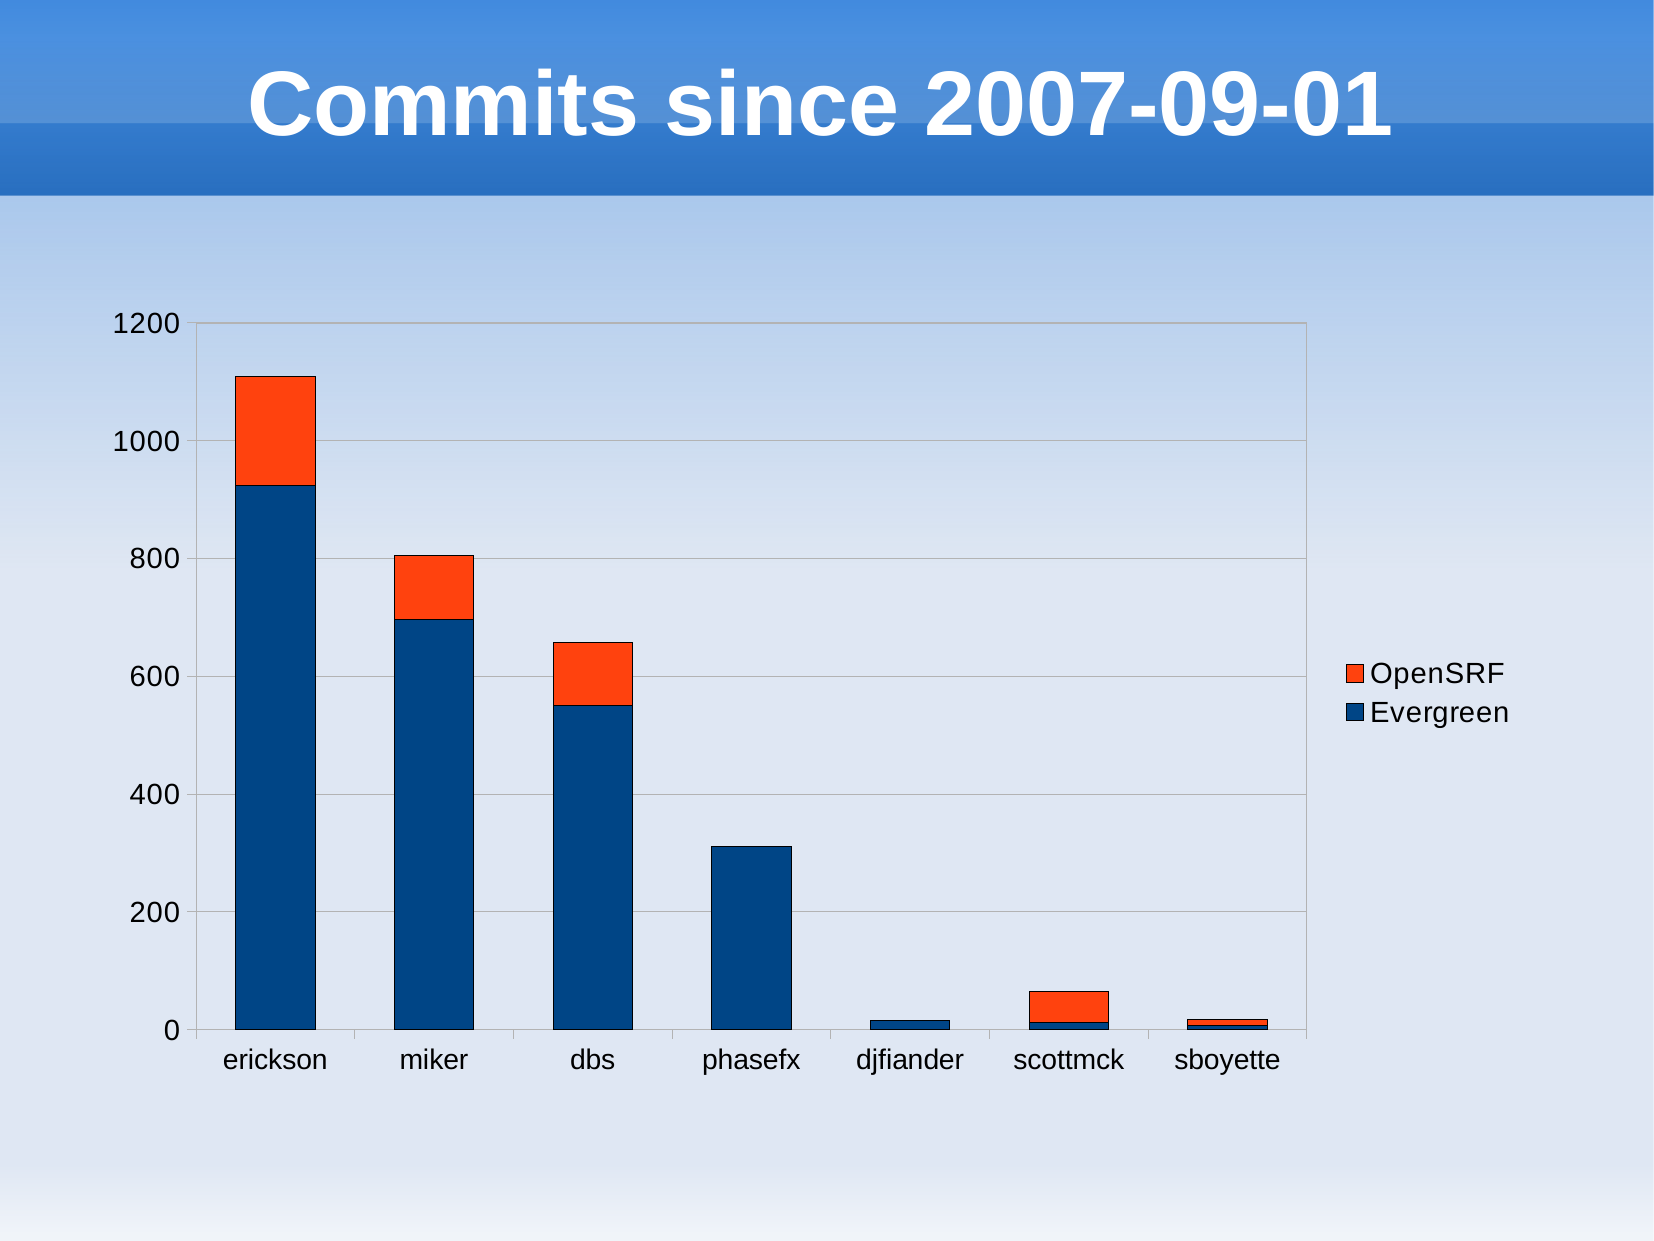

# Commits since 2007-09-01
### Chart
| Category | Evergreen | OpenSRF |
|---|---|---|
| erickson | 924.0 | 186.0 |
| miker | 696.0 | 109.0 |
| dbs | 551.0 | 106.0 |
| phasefx | 311.0 | None |
| djfiander | 15.0 | 0.0 |
| scottmck | 12.0 | 53.0 |
| sboyette | 7.0 | 10.0 |